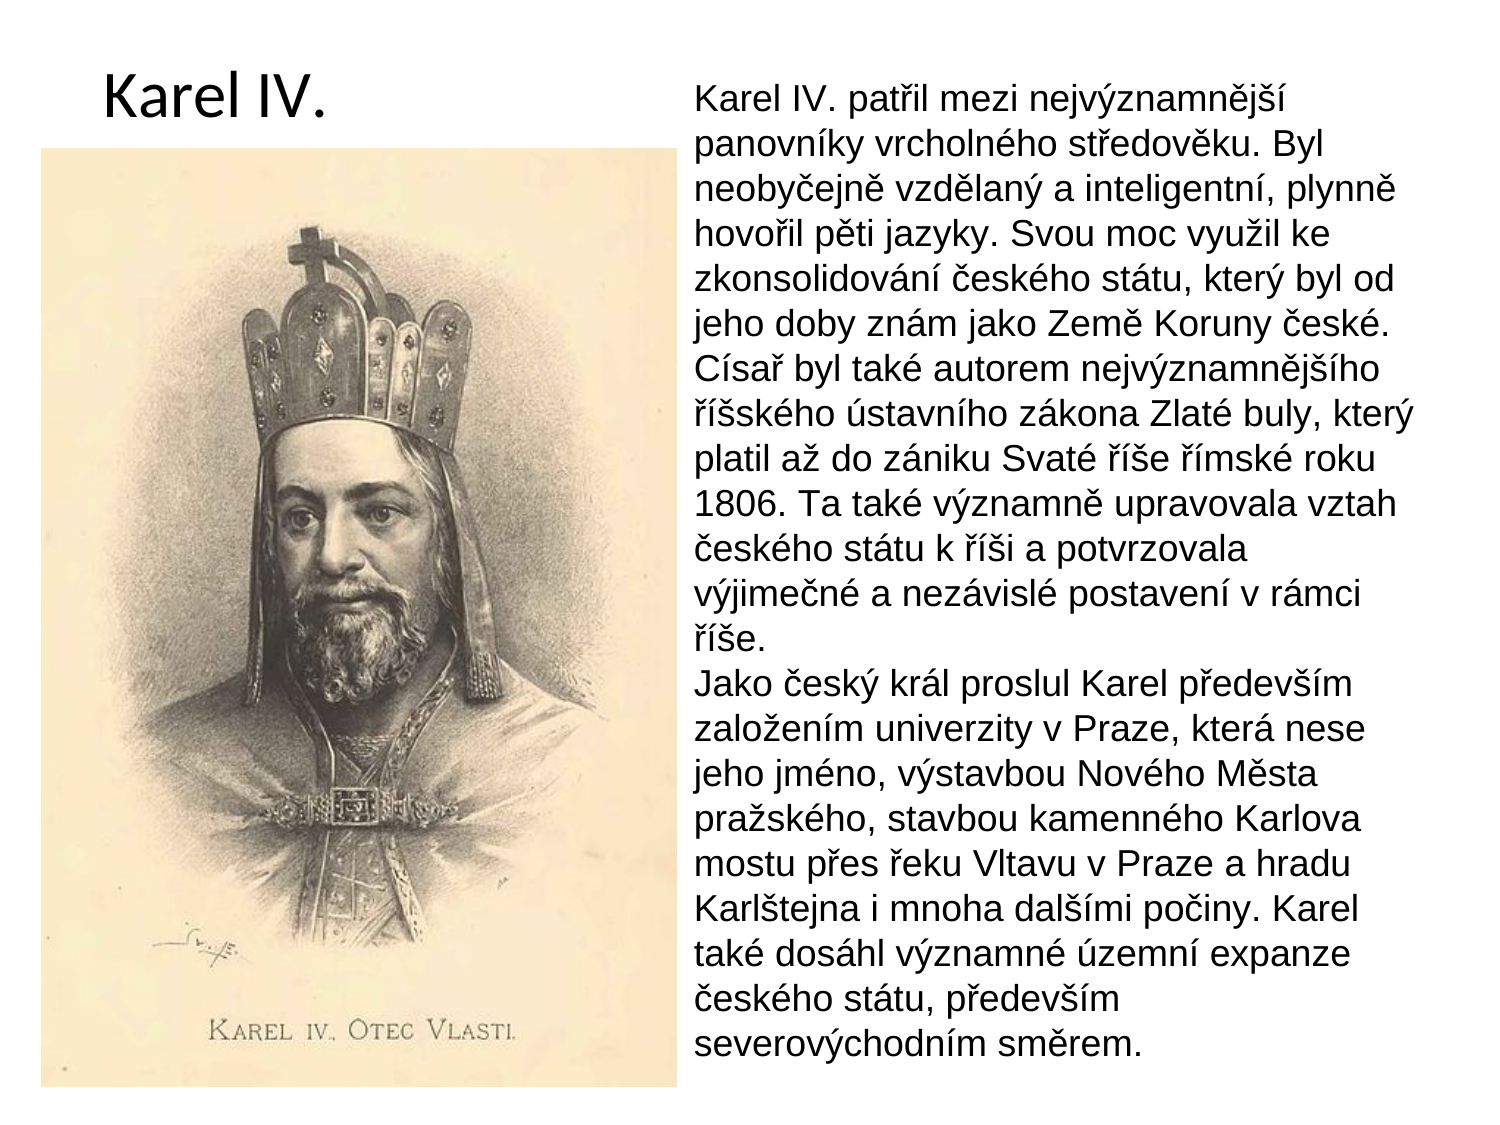

Karel IV.
Karel IV. patřil mezi nejvýznamnější panovníky vrcholného středověku. Byl neobyčejně vzdělaný a inteligentní, plynně hovořil pěti jazyky. Svou moc využil ke zkonsolidování českého státu, který byl od jeho doby znám jako Země Koruny české. Císař byl také autorem nejvýznamnějšího říšského ústavního zákona Zlaté buly, který platil až do zániku Svaté říše římské roku 1806. Ta také významně upravovala vztah českého státu k říši a potvrzovala výjimečné a nezávislé postavení v rámci říše.
Jako český král proslul Karel především založením univerzity v Praze, která nese jeho jméno, výstavbou Nového Města pražského, stavbou kamenného Karlova mostu přes řeku Vltavu v Praze a hradu Karlštejna i mnoha dalšími počiny. Karel také dosáhl významné územní expanze českého státu, především severovýchodním směrem.